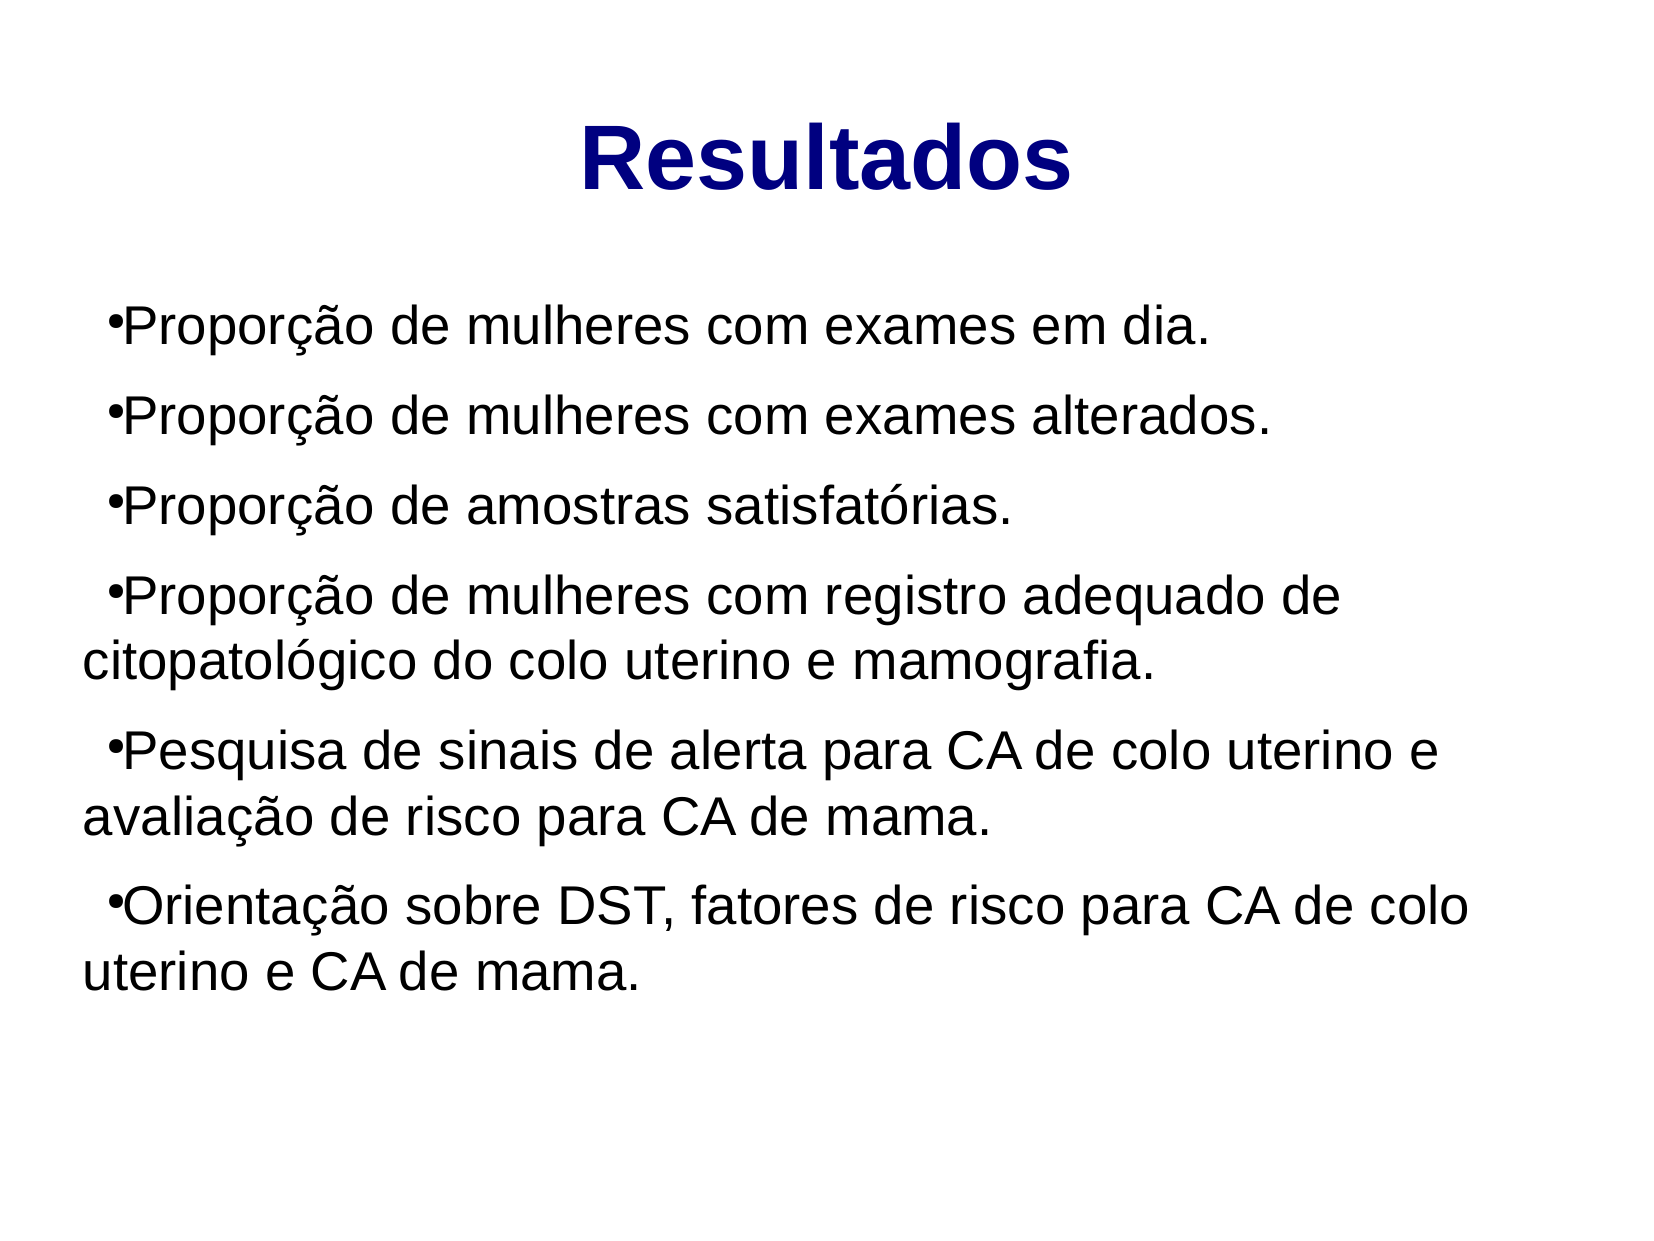

# Resultados
Proporção de mulheres com exames em dia.
Proporção de mulheres com exames alterados.
Proporção de amostras satisfatórias.
Proporção de mulheres com registro adequado de citopatológico do colo uterino e mamografia.
Pesquisa de sinais de alerta para CA de colo uterino e avaliação de risco para CA de mama.
Orientação sobre DST, fatores de risco para CA de colo uterino e CA de mama.